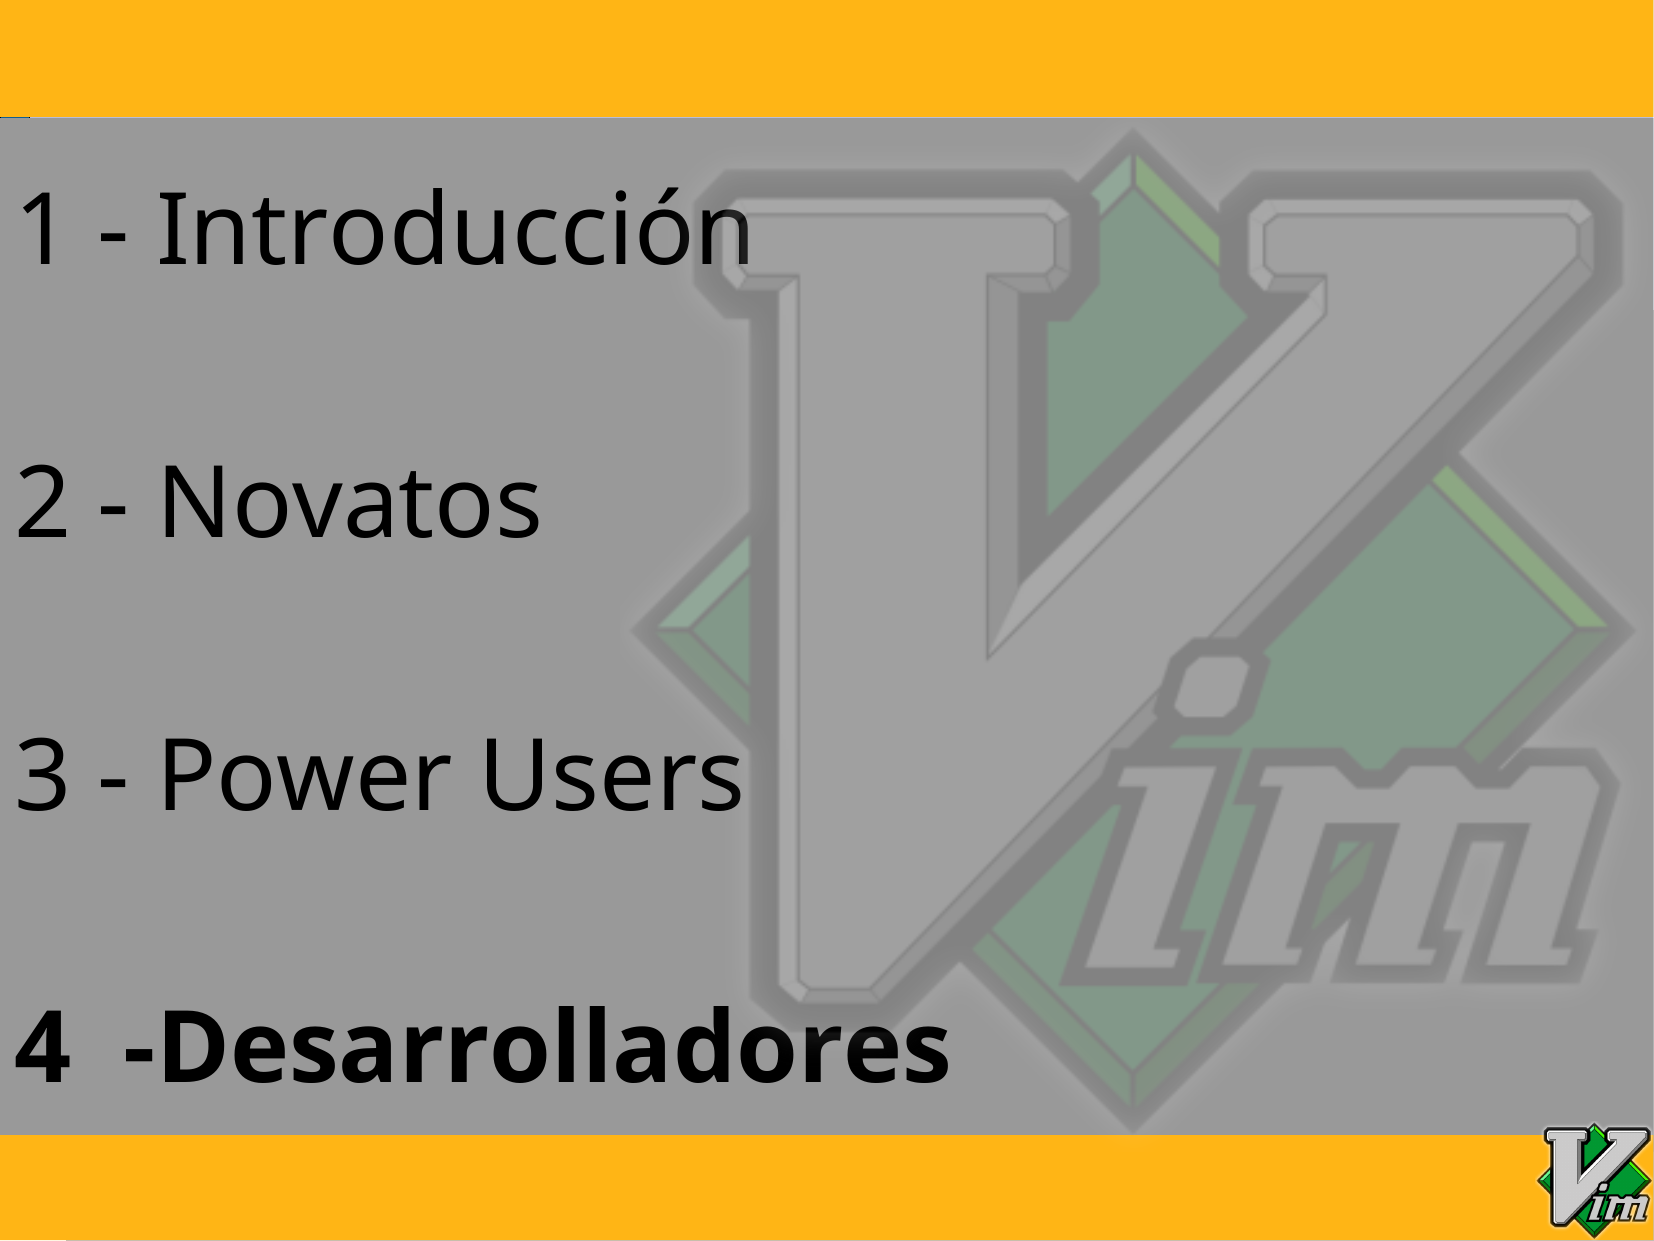

1 - Introducción
2 - Novatos
3 - Power Users
4 -Desarrolladores